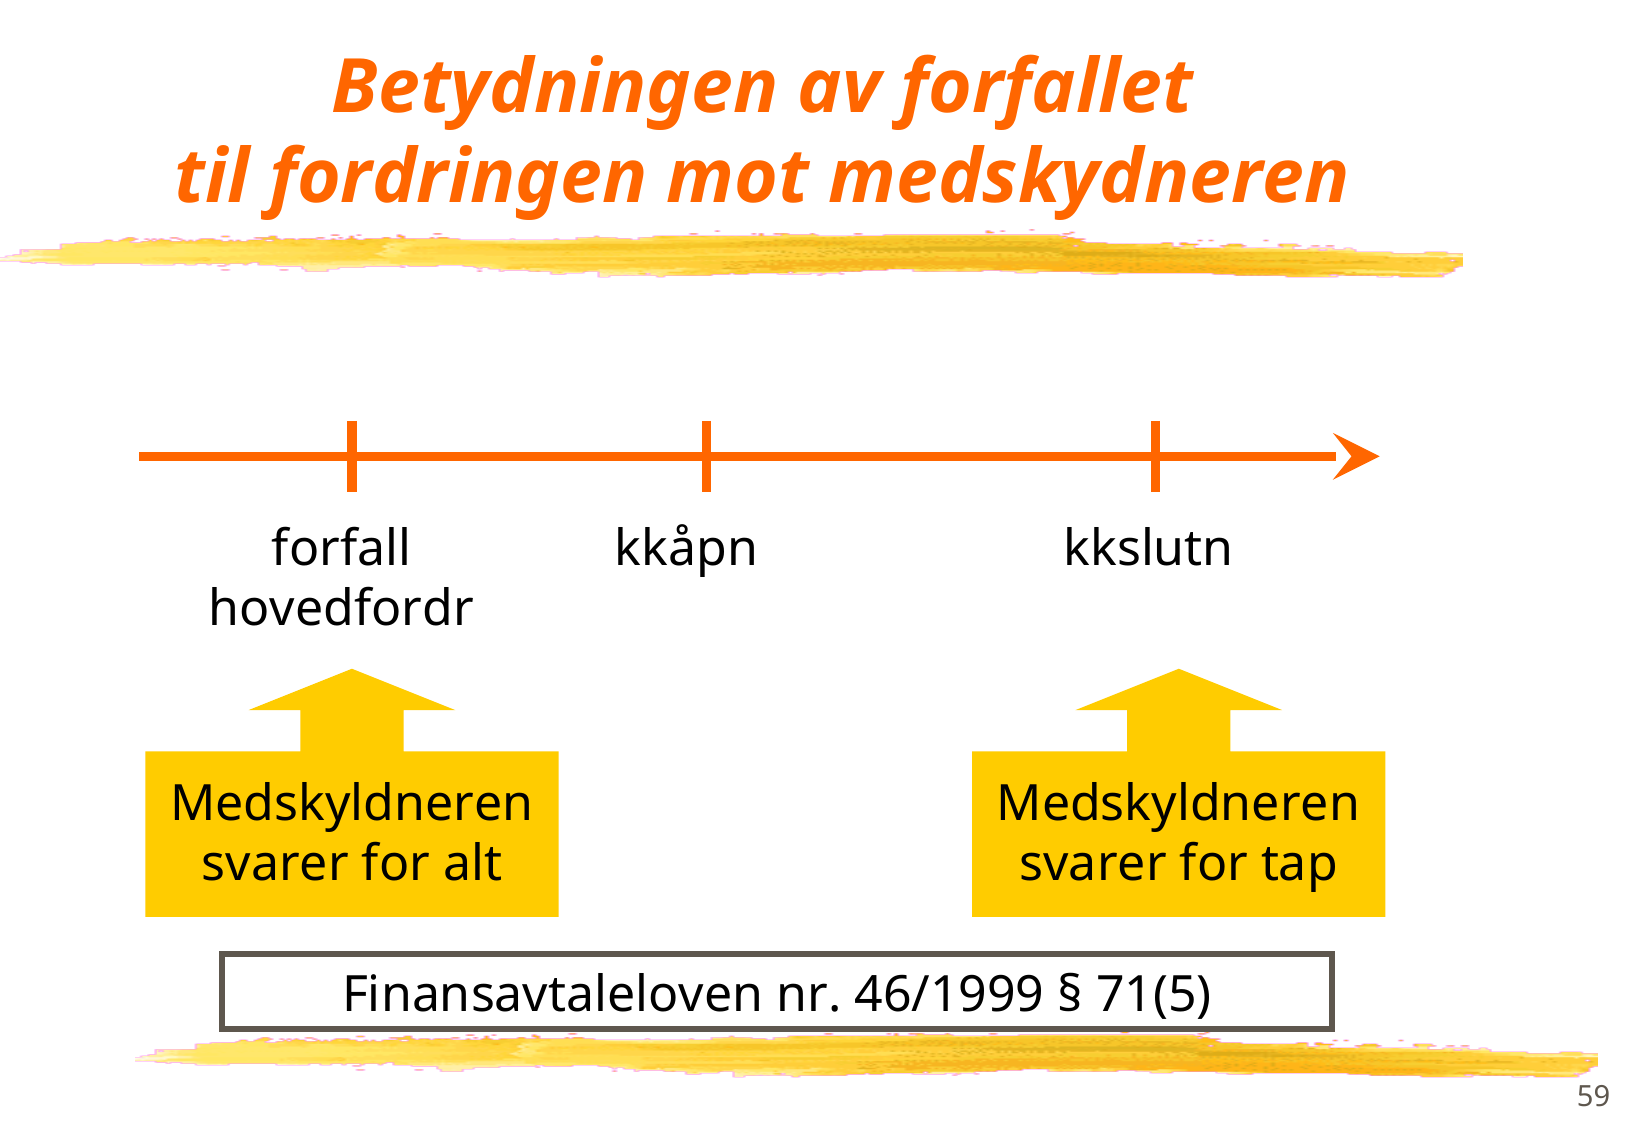

# Betydningen av forfallet til fordringen mot medskydneren
forfall
hovedfordr
kkåpn
kkslutn
Medskyldneren svarer for alt
Medskyldneren svarer for tap
Finansavtaleloven nr. 46/1999 § 71(5)